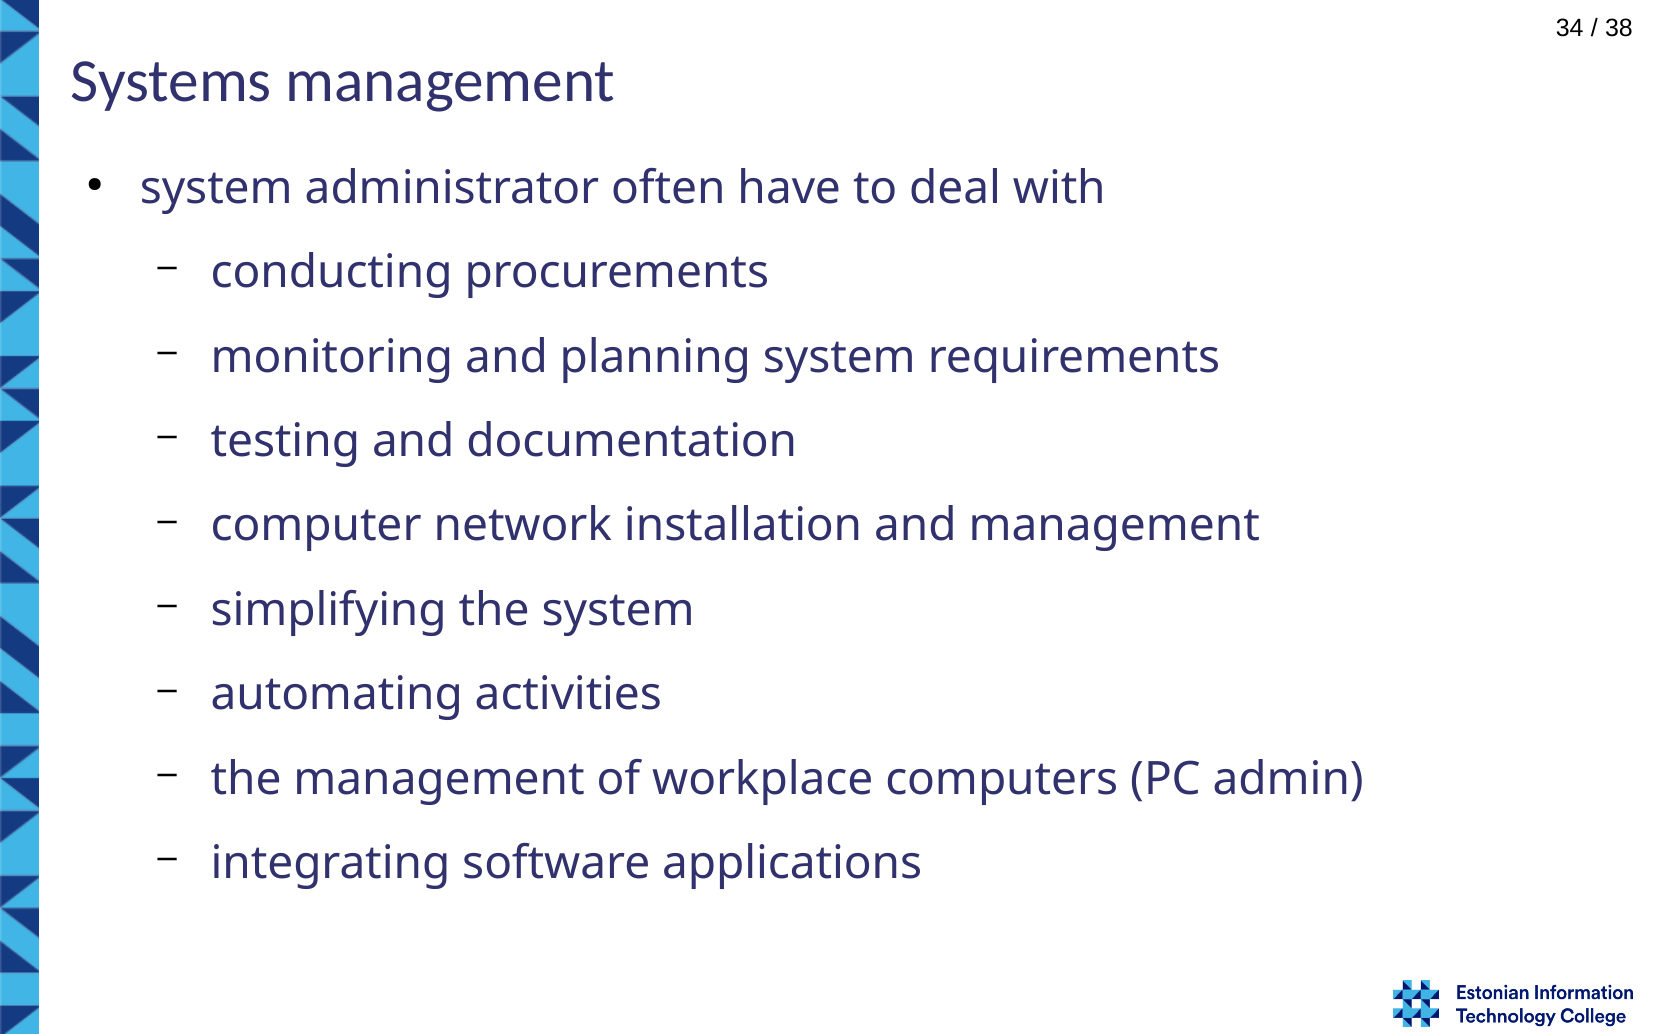

# Systems management
system administrator often have to deal with
conducting procurements
monitoring and planning system requirements
testing and documentation
computer network installation and management
simplifying the system
automating activities
the management of workplace computers (PC admin)
integrating software applications